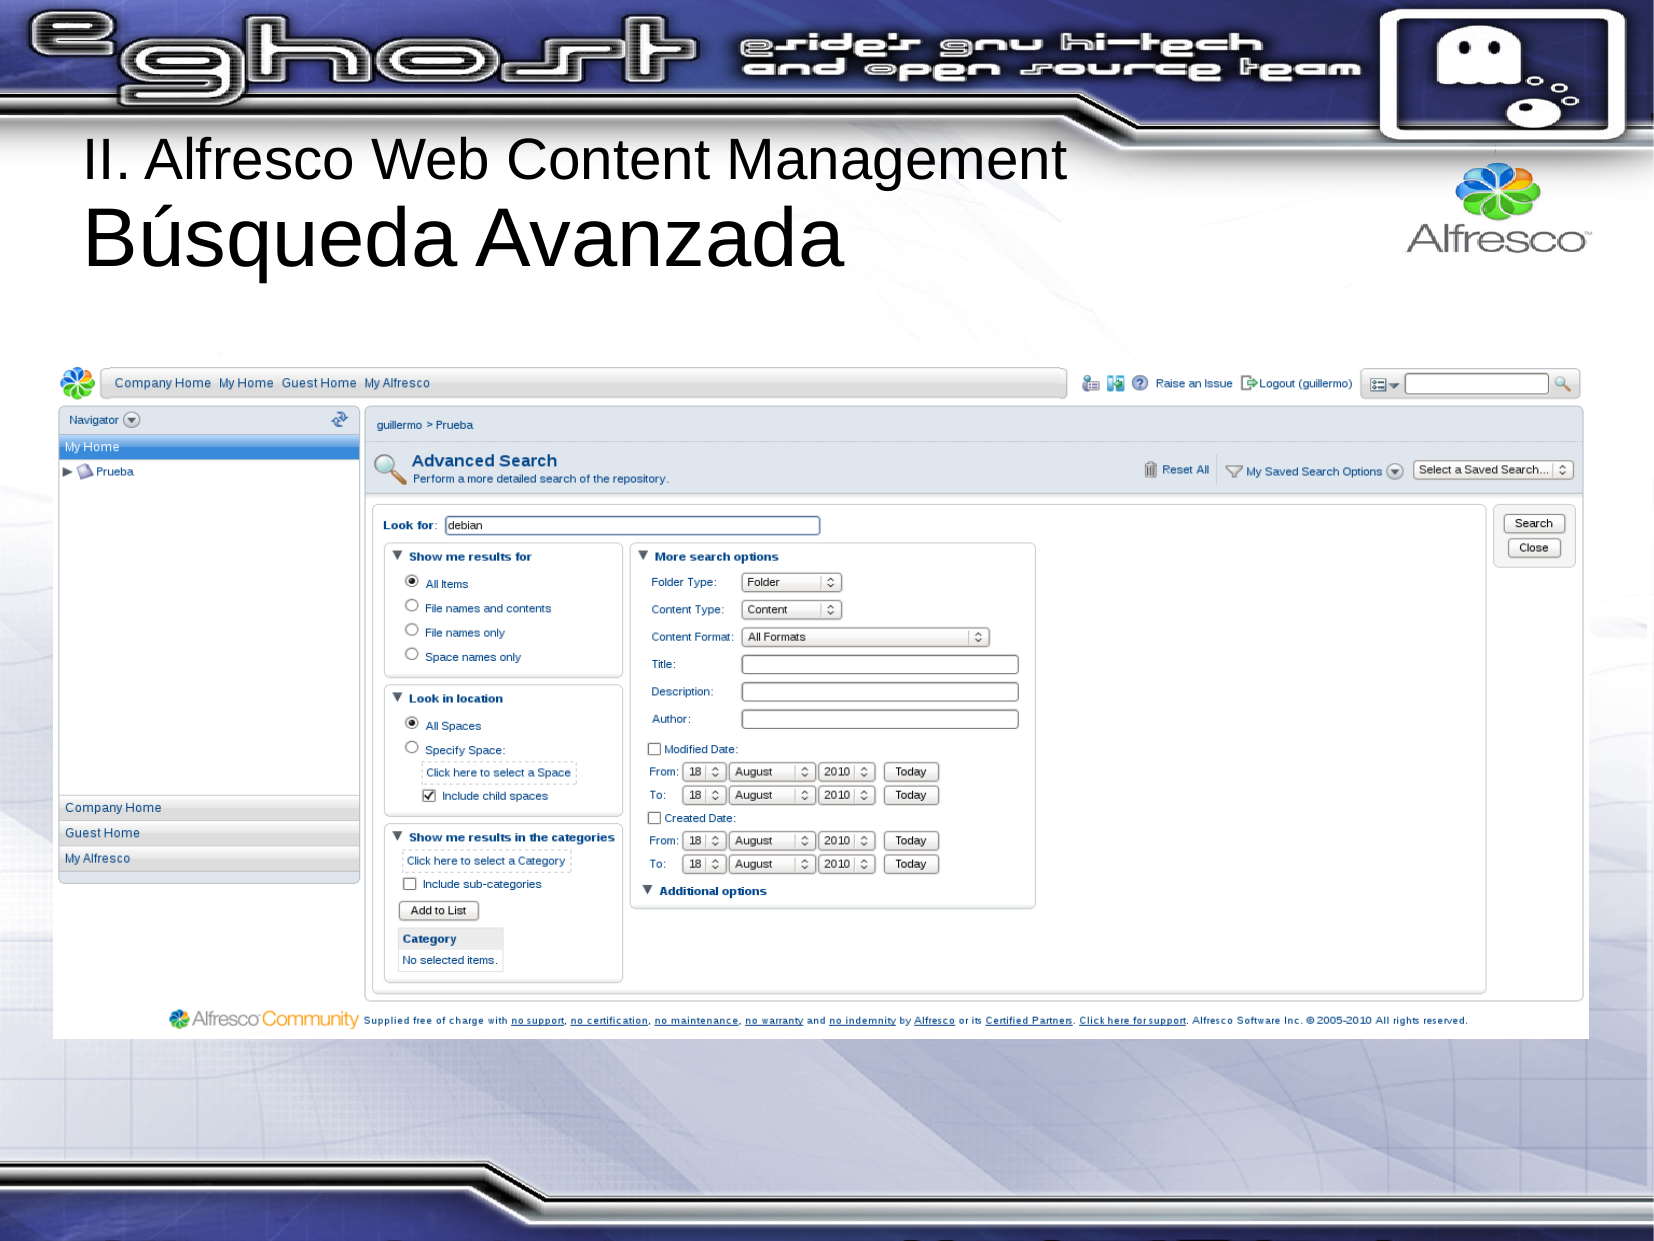

# II. Alfresco Web Content Management Búsqueda Avanzada